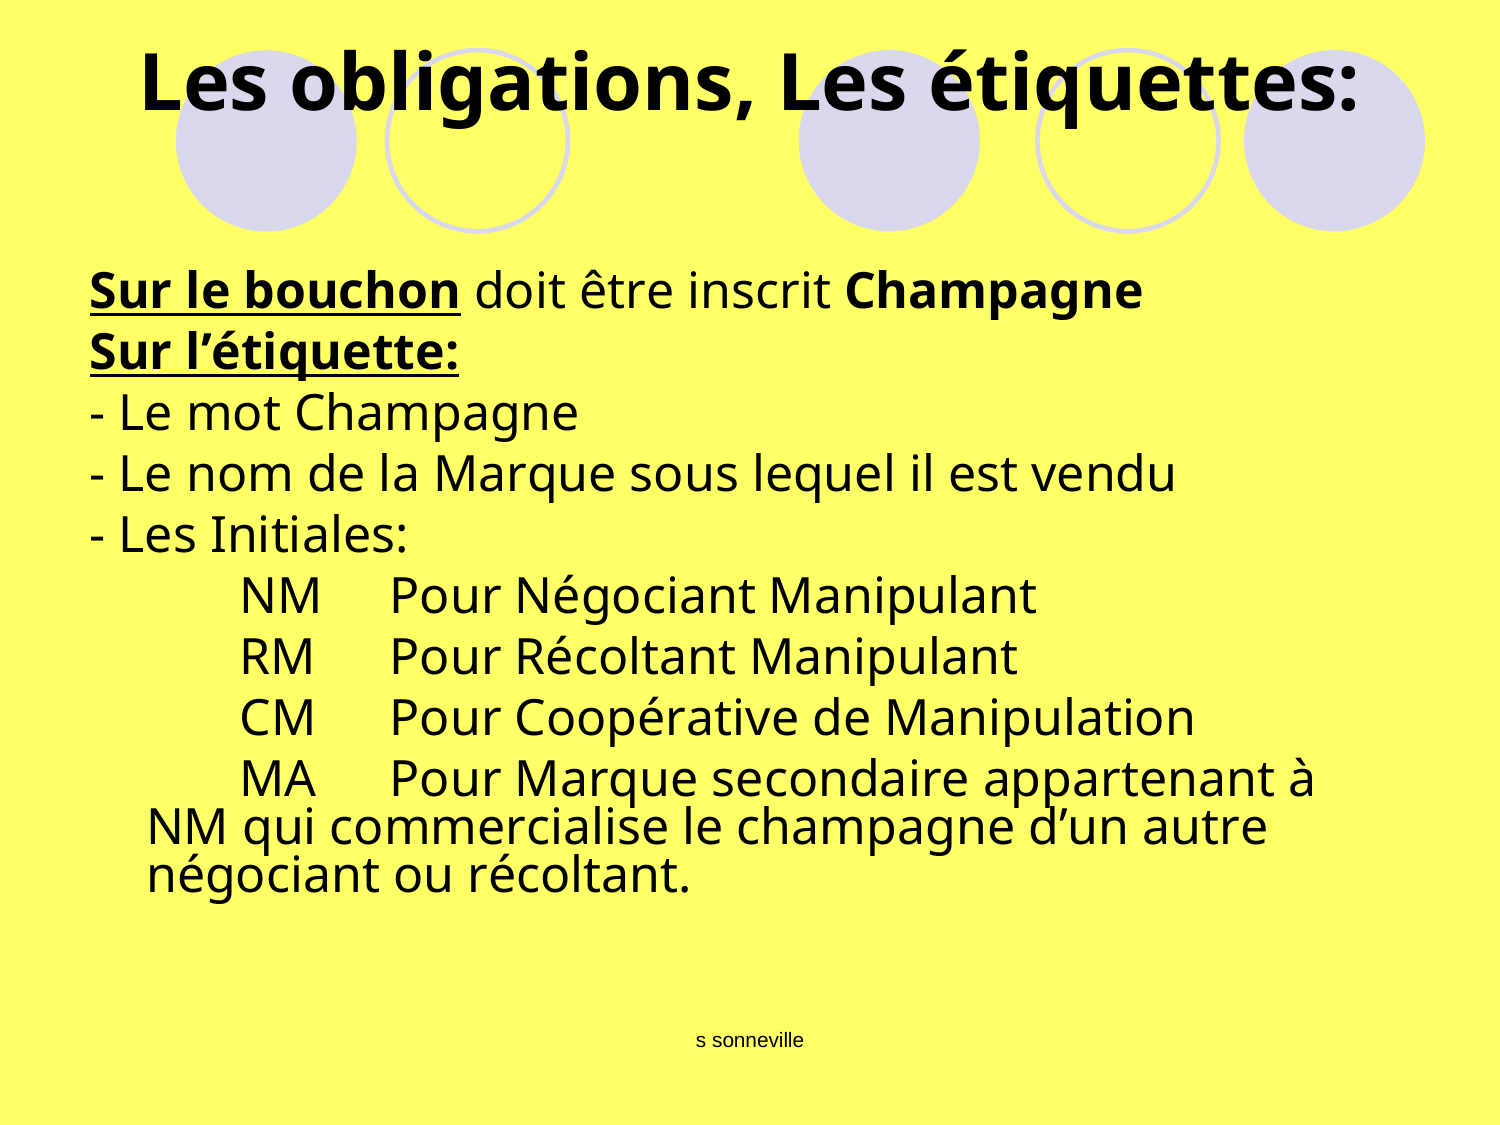

# Les obligations, Les étiquettes:
Sur le bouchon doit être inscrit Champagne
Sur l’étiquette:
- Le mot Champagne
- Le nom de la Marque sous lequel il est vendu
- Les Initiales:
	NM	Pour Négociant Manipulant
	RM	Pour Récoltant Manipulant
	CM	Pour Coopérative de Manipulation
	MA 	Pour Marque secondaire appartenant à NM qui commercialise le champagne d’un autre négociant ou récoltant.